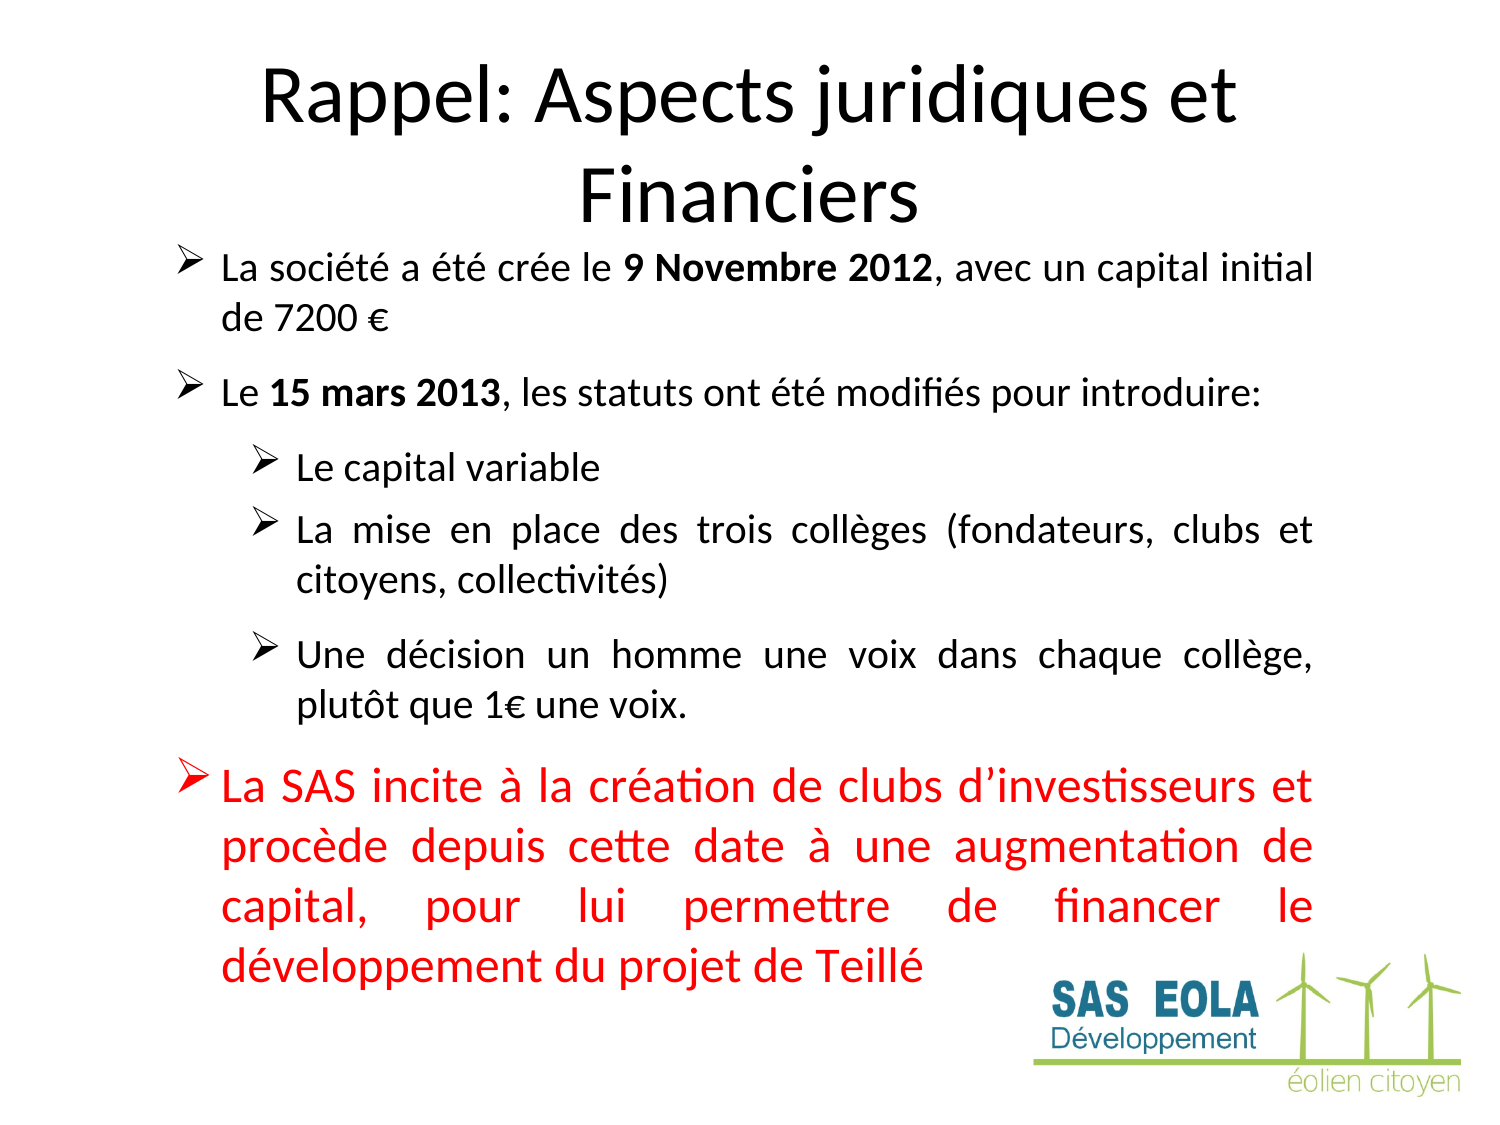

# Rappel: Aspects juridiques et Financiers
La société a été crée le 9 Novembre 2012, avec un capital initial de 7200 €
Le 15 mars 2013, les statuts ont été modifiés pour introduire:
Le capital variable
La mise en place des trois collèges (fondateurs, clubs et citoyens, collectivités)
Une décision un homme une voix dans chaque collège, plutôt que 1€ une voix.
La SAS incite à la création de clubs d’investisseurs et procède depuis cette date à une augmentation de capital, pour lui permettre de financer le développement du projet de Teillé